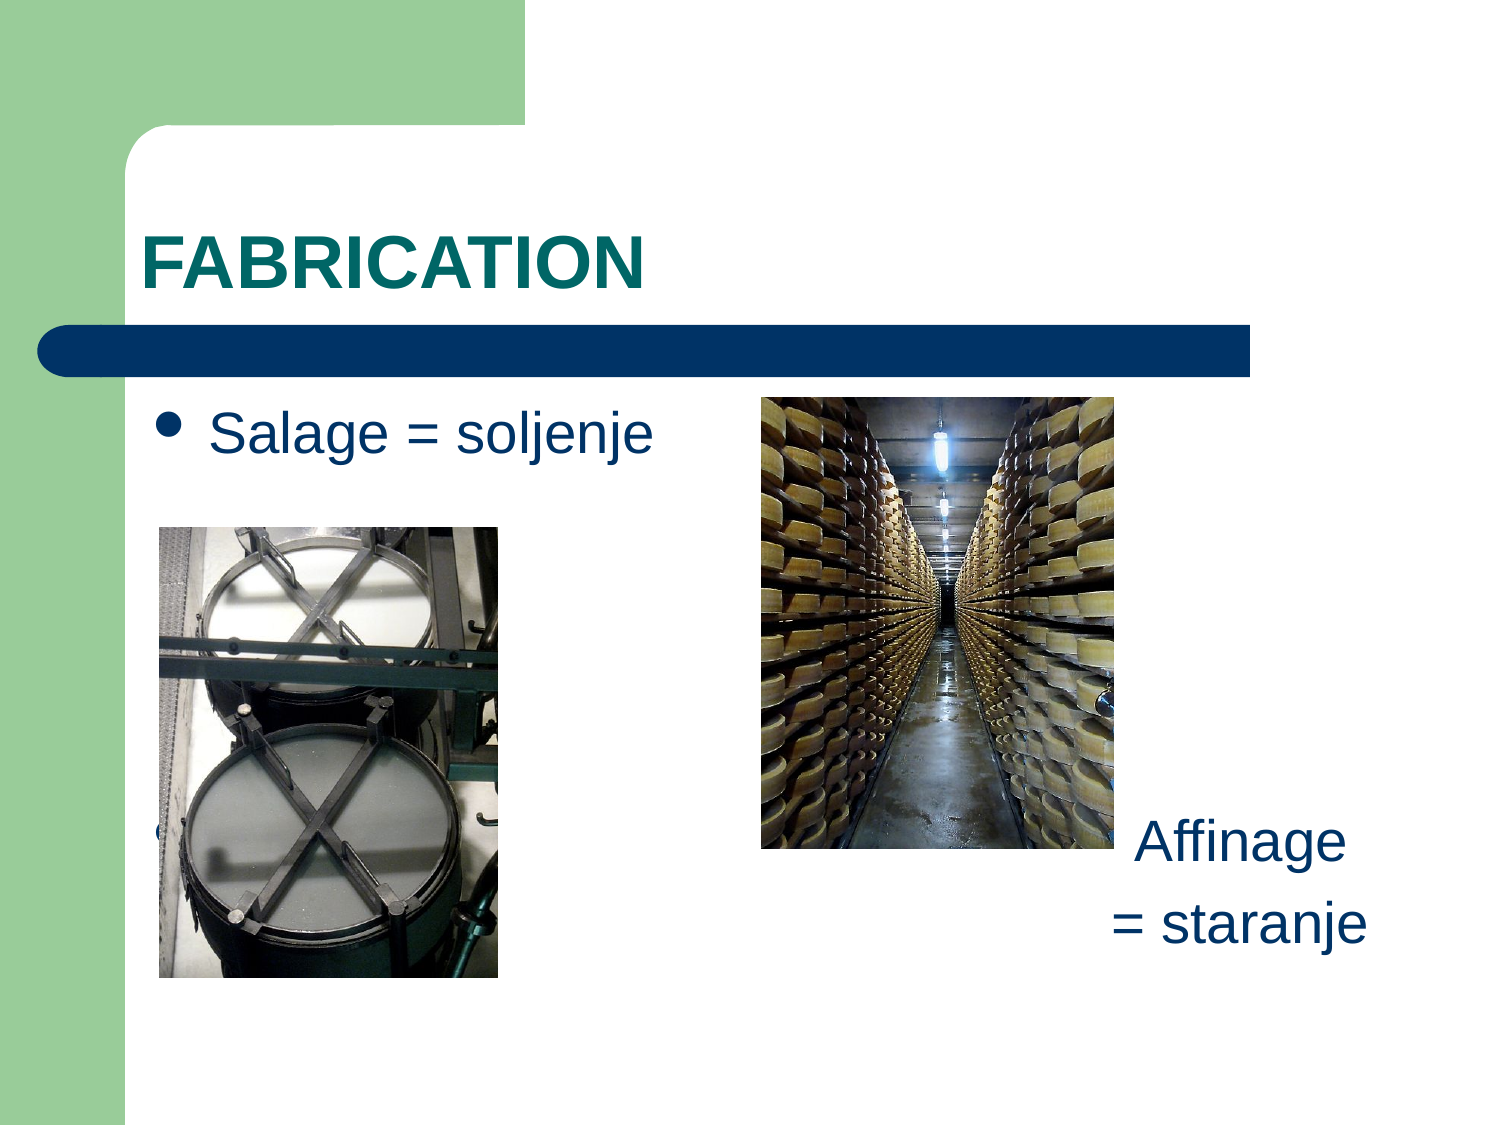

# FABRICATION
Salage = soljenje
 Affinage
 = staranje